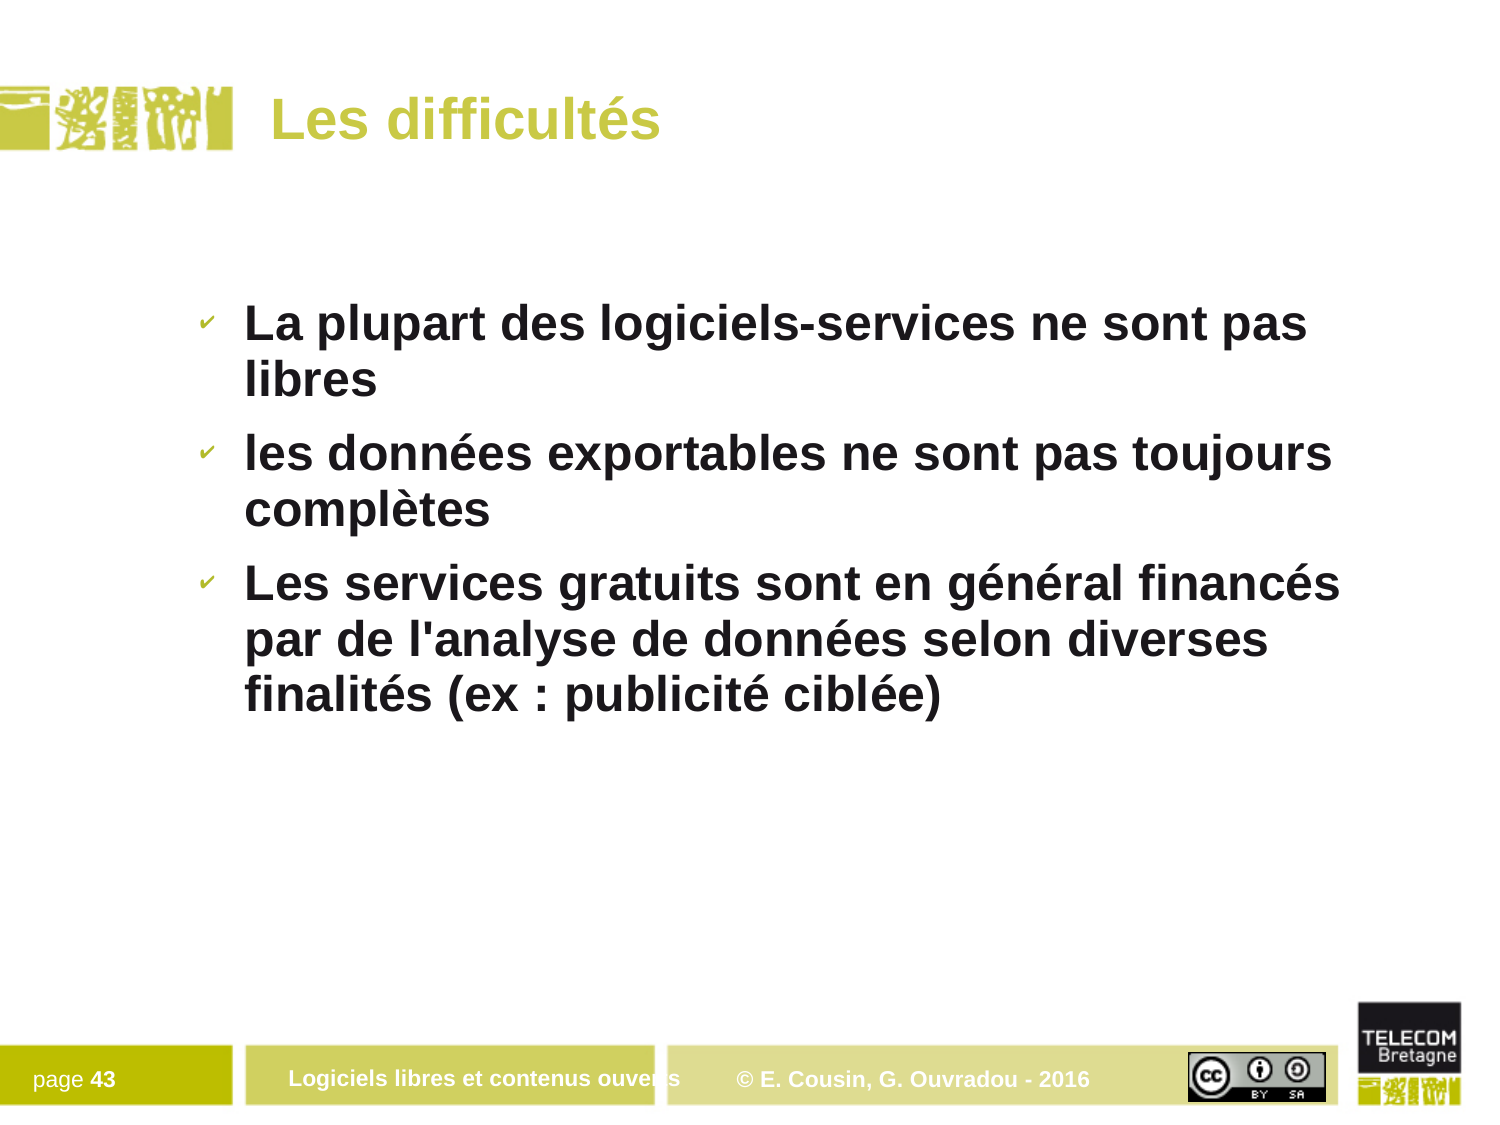

# Les difficultés
La plupart des logiciels-services ne sont pas libres
les données exportables ne sont pas toujours complètes
Les services gratuits sont en général financés par de l'analyse de données selon diverses finalités (ex : publicité ciblée)
43
© E. Cousin, G. Ouvradou - 2016